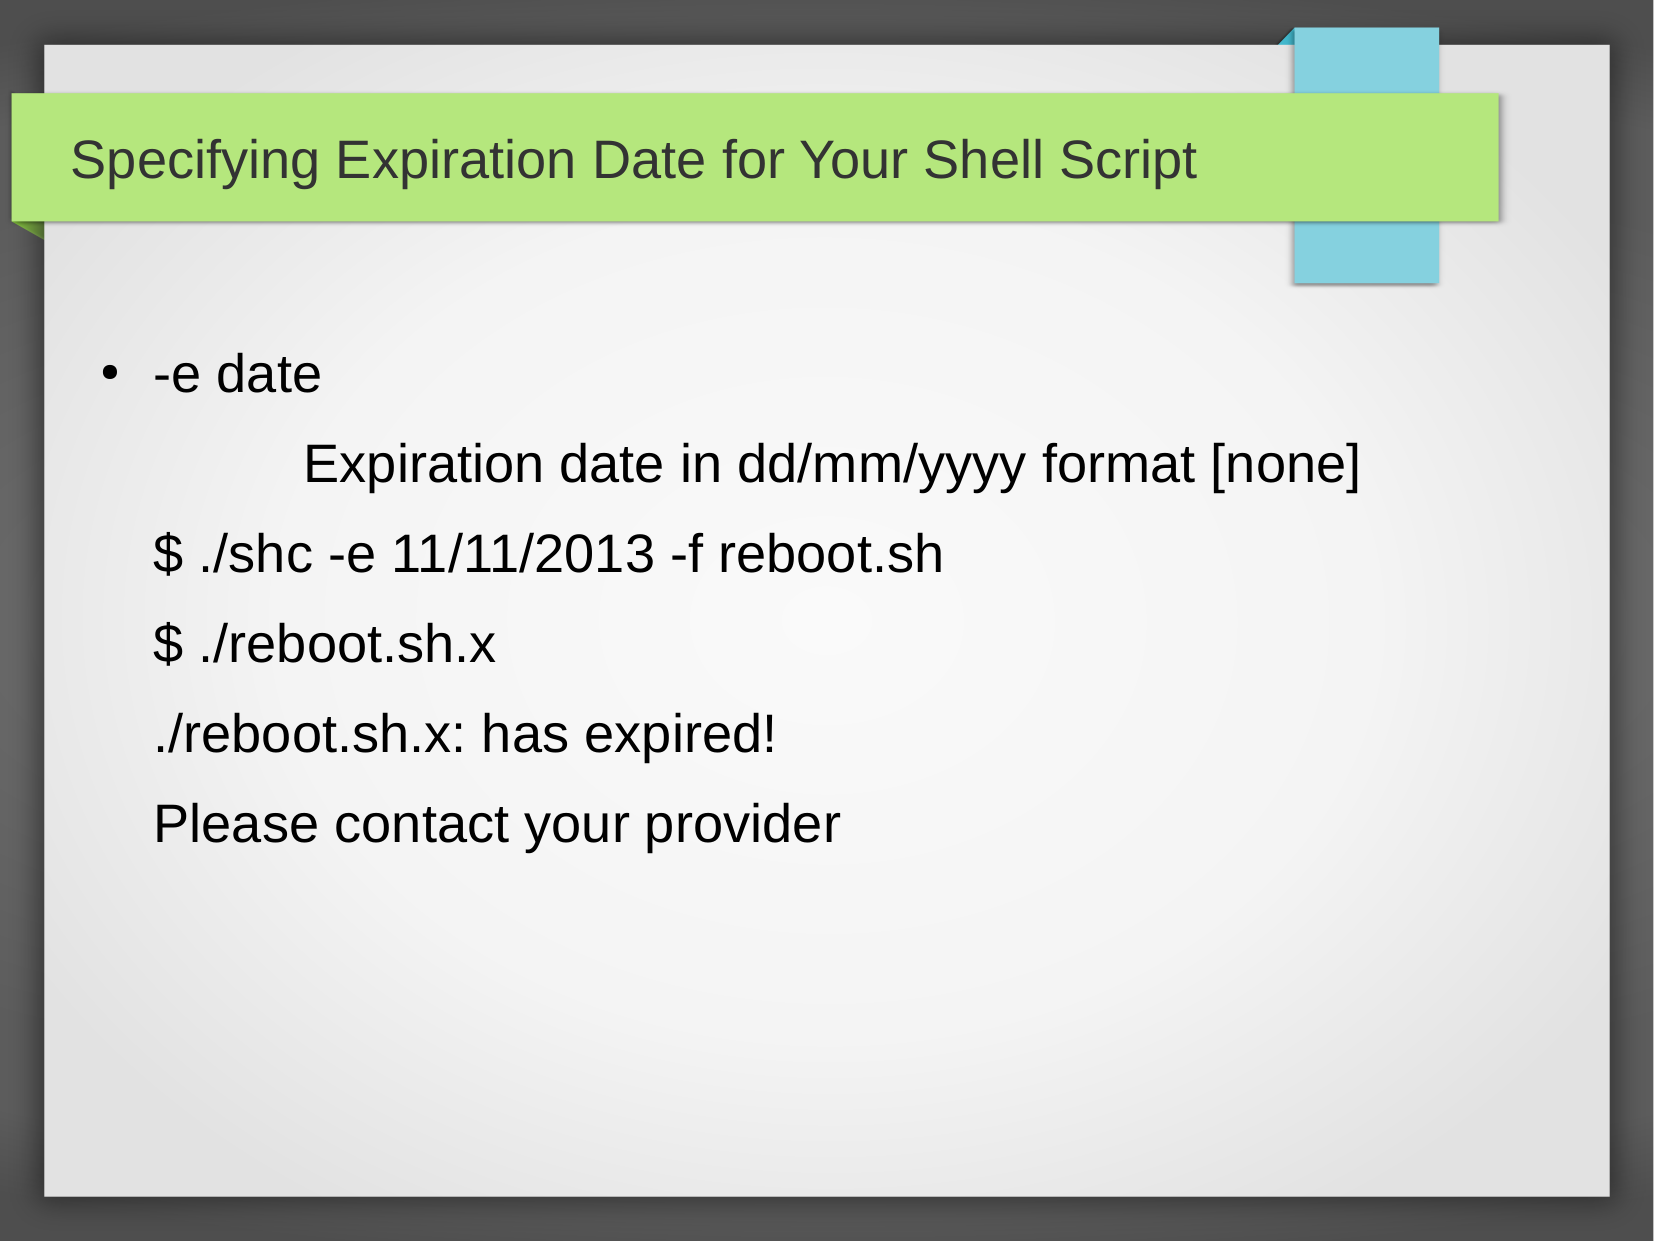

# Specifying Expiration Date for Your Shell Script
-e date
 Expiration date in dd/mm/yyyy format [none]
$ ./shc -e 11/11/2013 -f reboot.sh
$ ./reboot.sh.x
./reboot.sh.x: has expired!
Please contact your provider